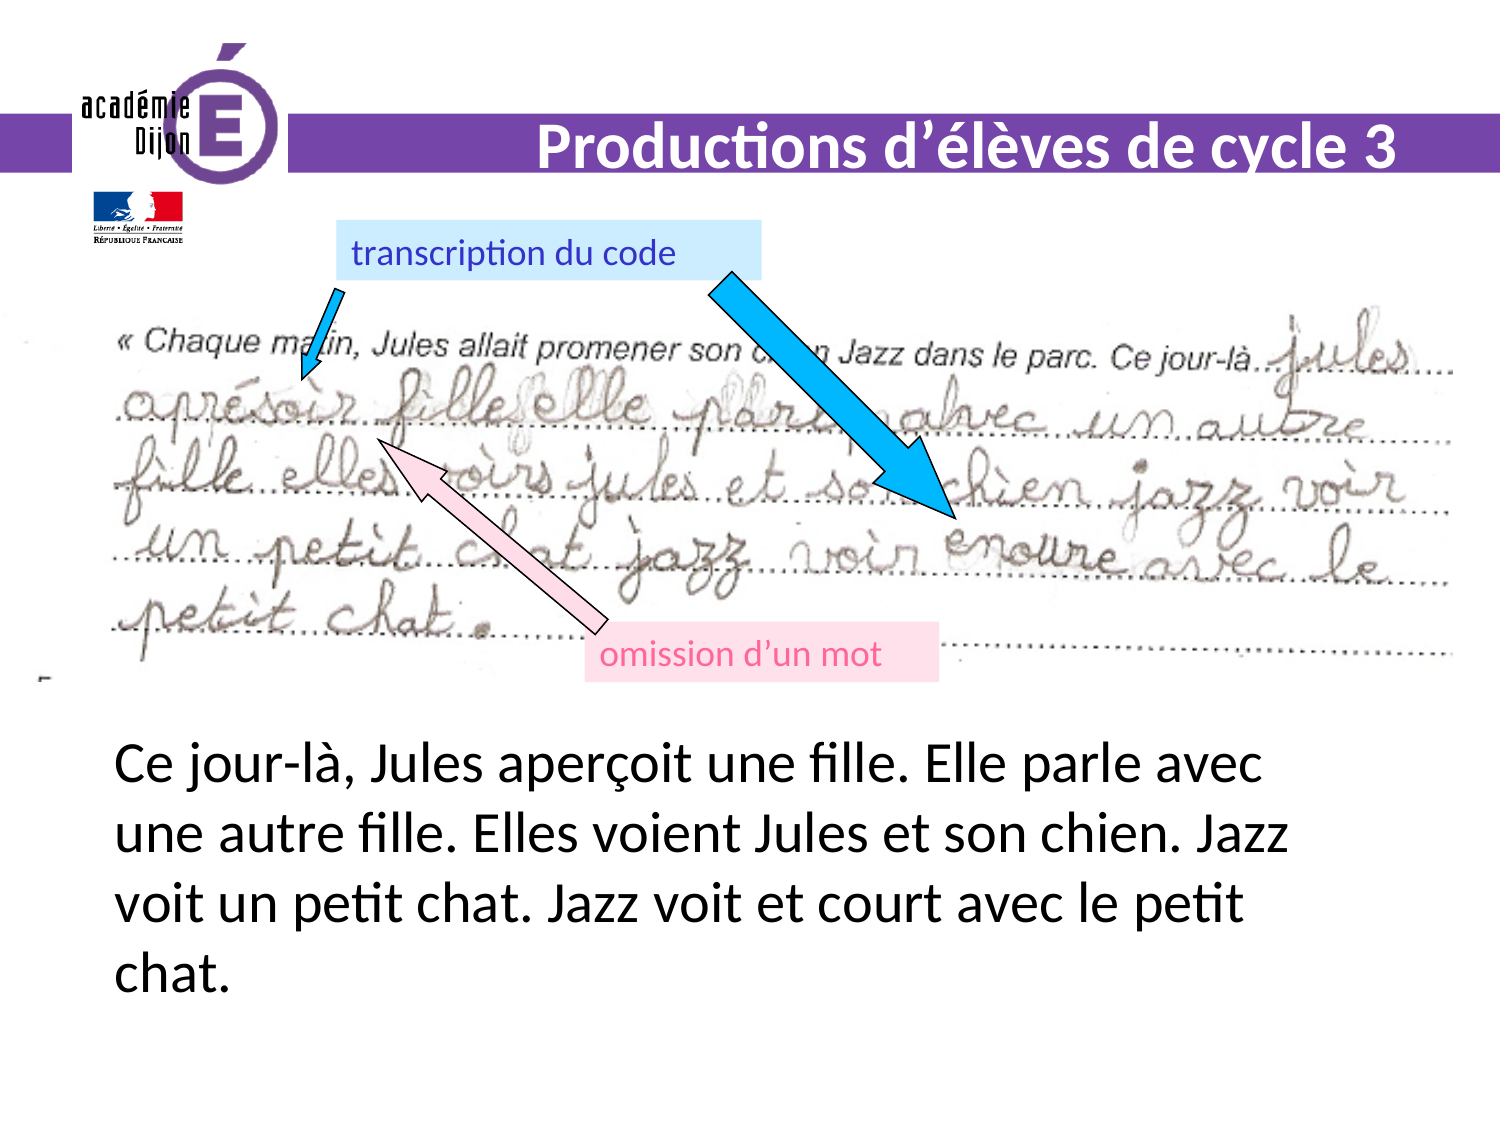

Productions d’élèves de cycle 3
transcription du code
omission d’un mot
Ce jour-là, Jules aperçoit une fille. Elle parle avec une autre fille. Elles voient Jules et son chien. Jazz voit un petit chat. Jazz voit et court avec le petit chat.